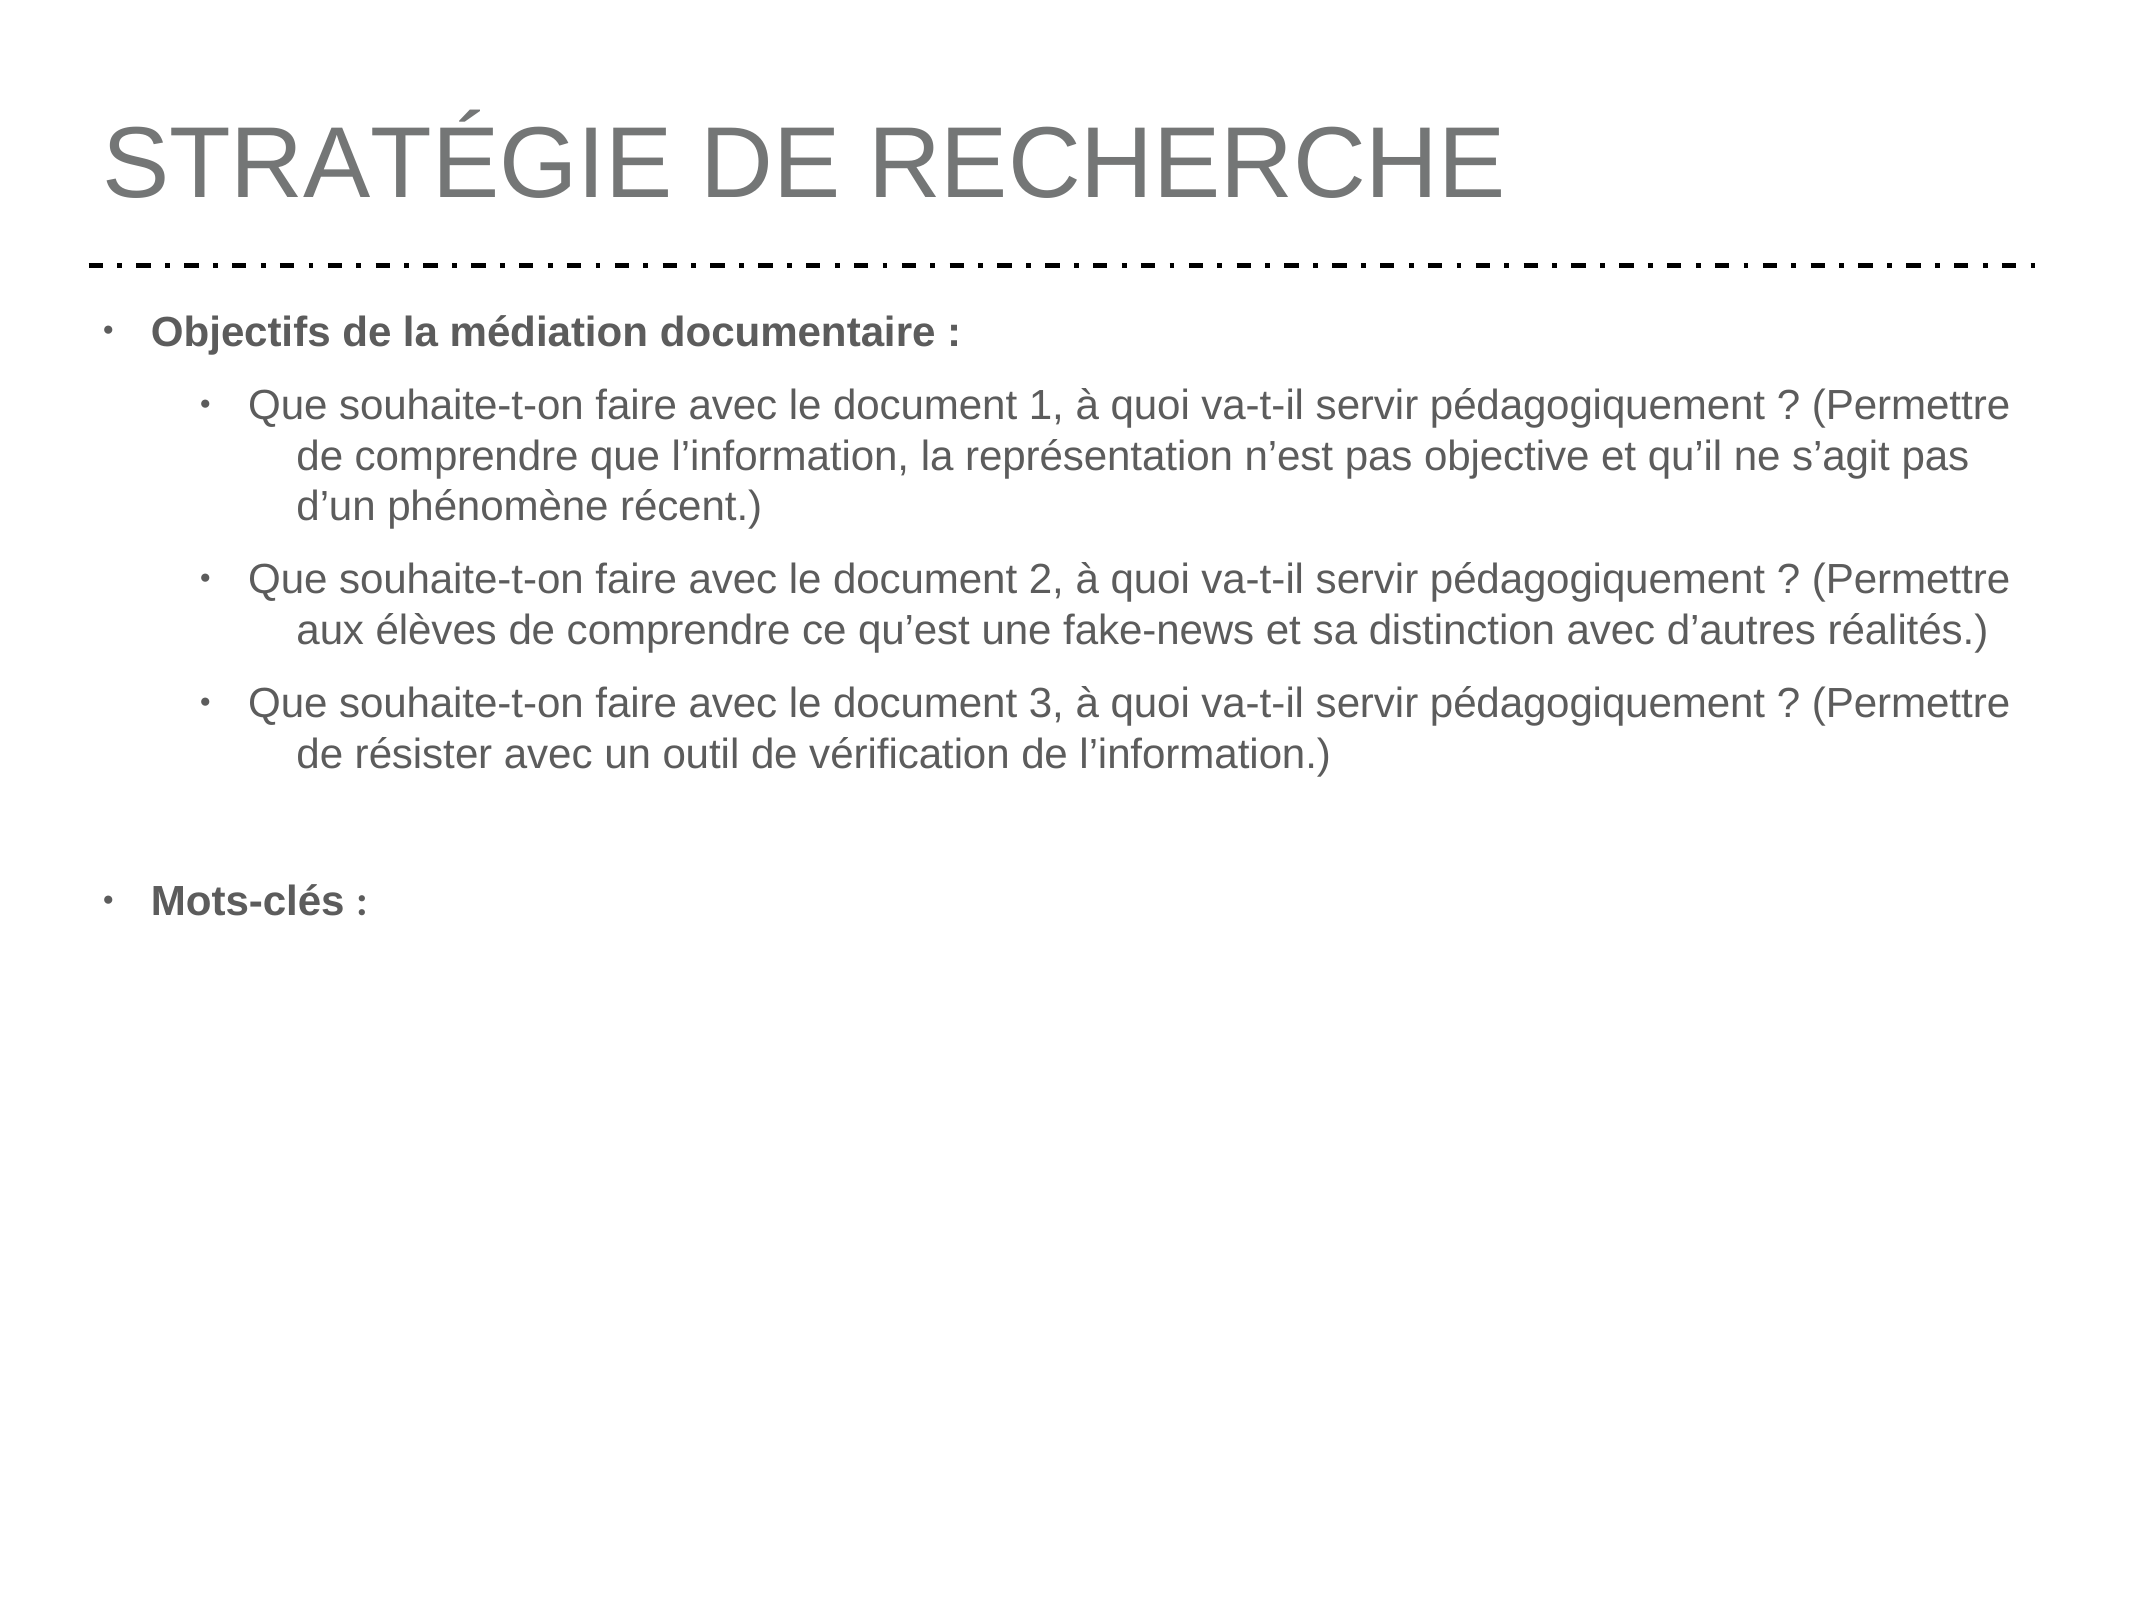

STRATÉGIE DE RECHERCHE
Objectifs de la médiation documentaire :
Que souhaite-t-on faire avec le document 1, à quoi va-t-il servir pédagogiquement ? (Permettre de comprendre que l’information, la représentation n’est pas objective et qu’il ne s’agit pas d’un phénomène récent.)
Que souhaite-t-on faire avec le document 2, à quoi va-t-il servir pédagogiquement ? (Permettre aux élèves de comprendre ce qu’est une fake-news et sa distinction avec d’autres réalités.)
Que souhaite-t-on faire avec le document 3, à quoi va-t-il servir pédagogiquement ? (Permettre de résister avec un outil de vérification de l’information.)
Mots-clés :